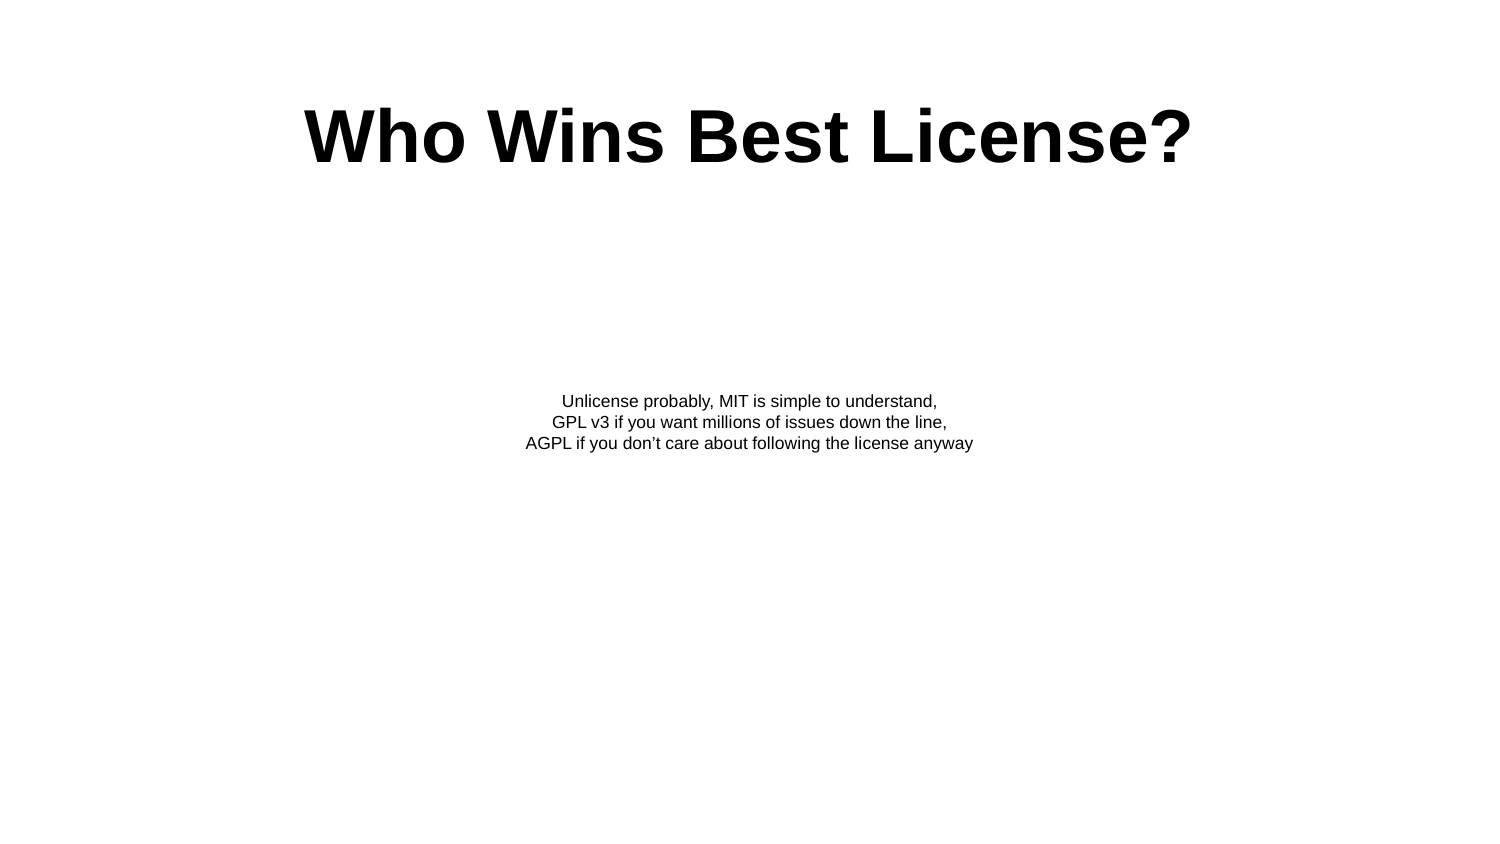

# Who Wins Best License?
Unlicense probably, MIT is simple to understand,
GPL v3 if you want millions of issues down the line,
AGPL if you don’t care about following the license anyway